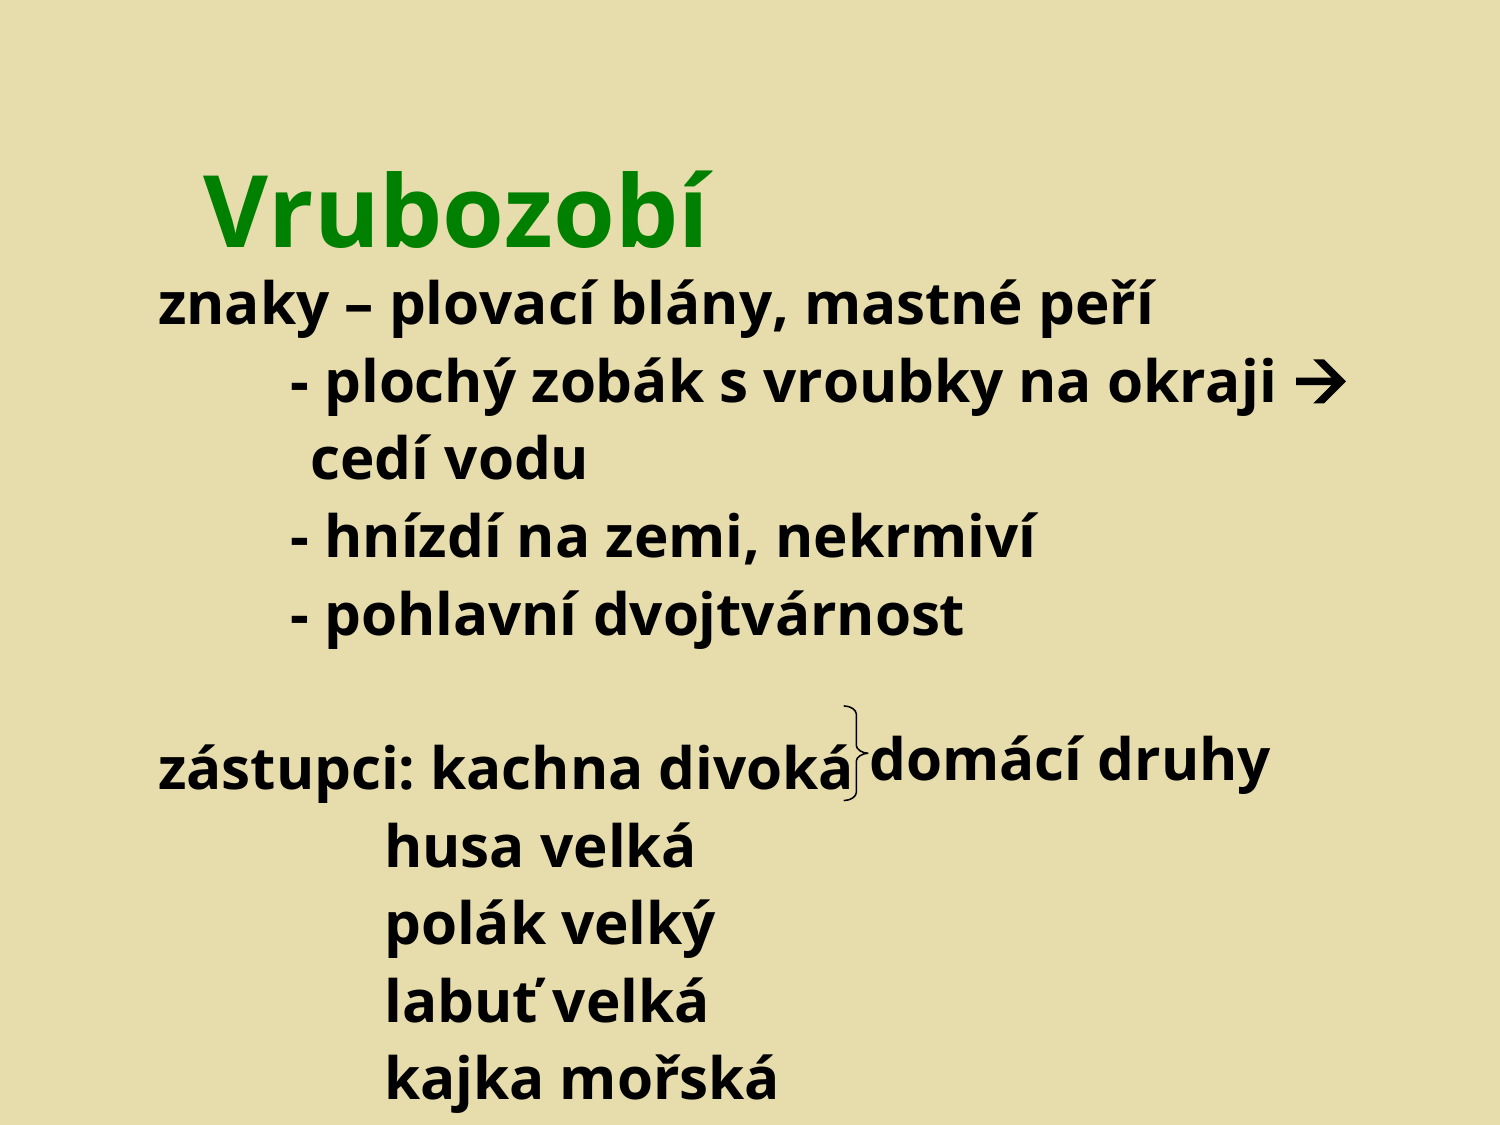

# Vrubozobí
znaky – plovací blány, mastné peří
	 - plochý zobák s vroubky na okraji 
 cedí vodu
	 - hnízdí na zemi, nekrmiví
	 - pohlavní dvojtvárnost
zástupci: kachna divoká
		 husa velká
		 polák velký
		 labuť velká
		 kajka mořská
 domácí druhy